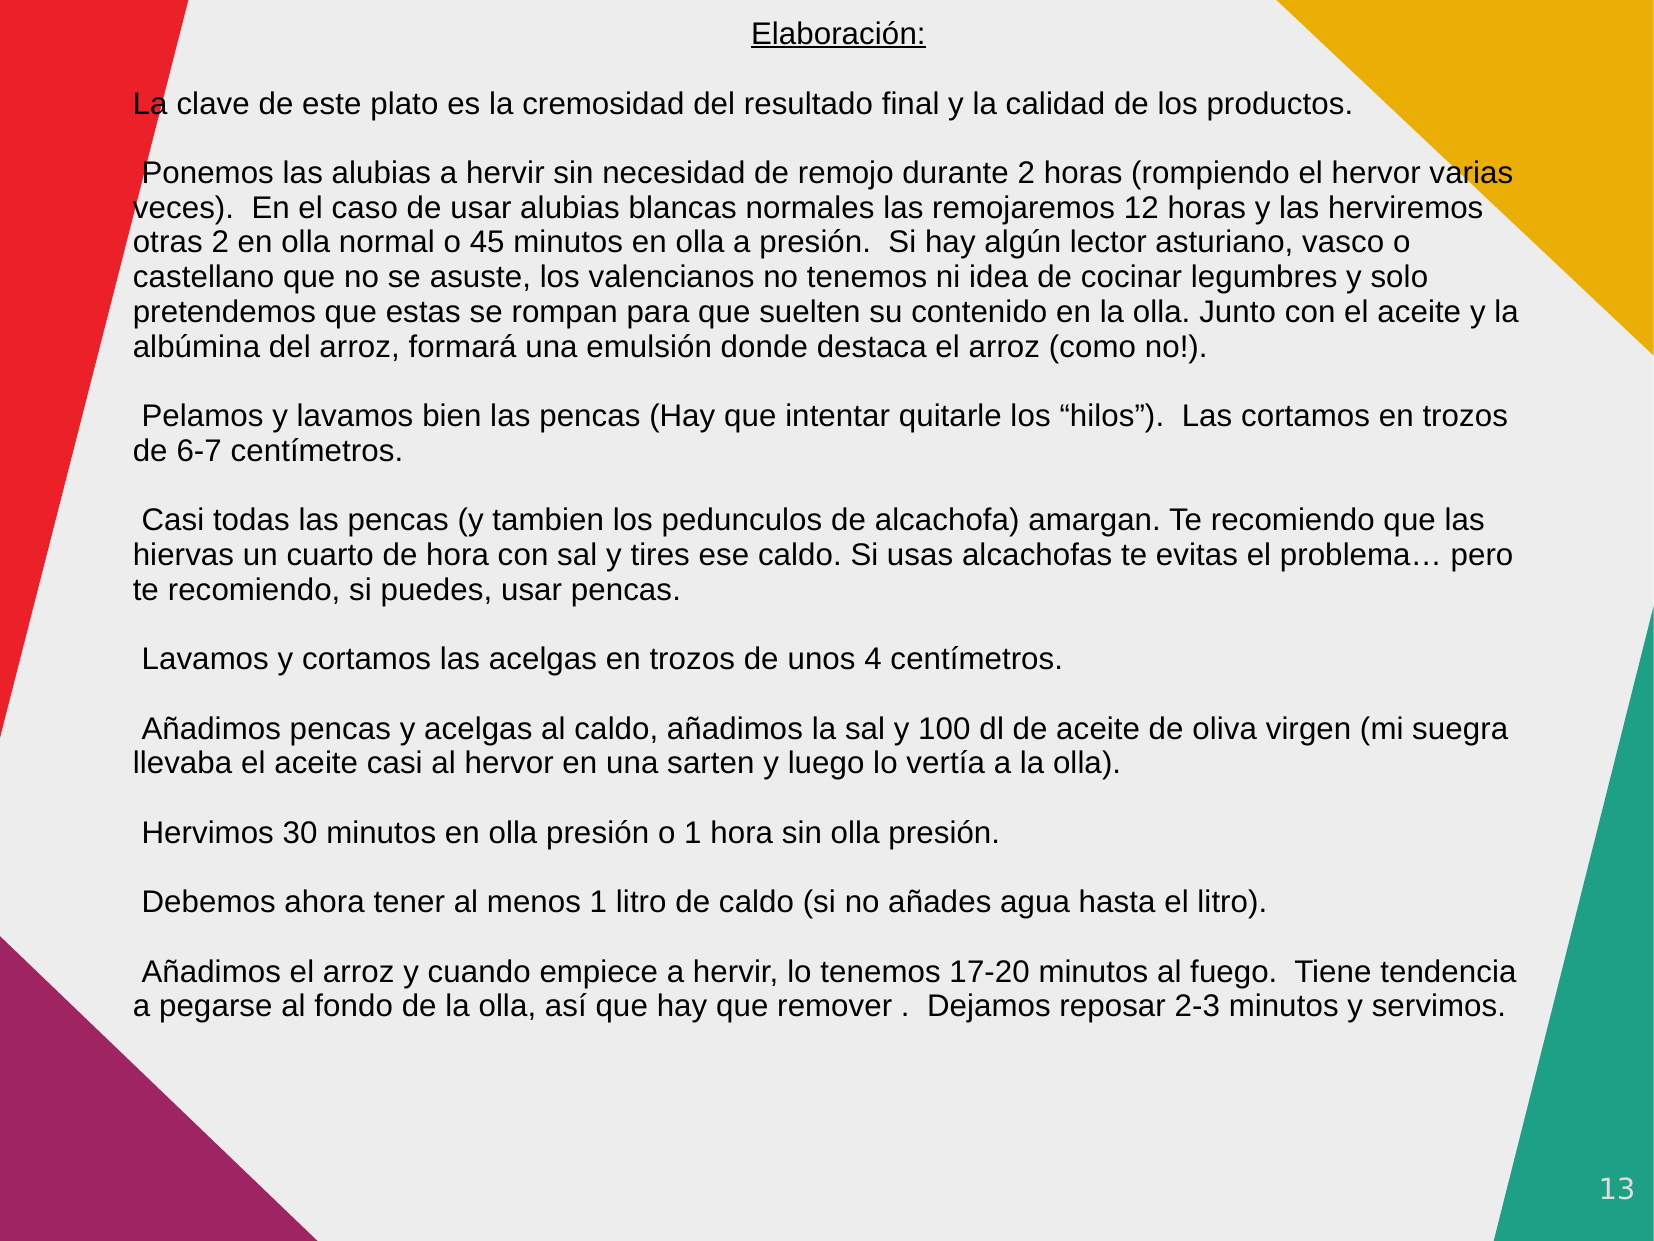

Elaboración:
La clave de este plato es la cremosidad del resultado final y la calidad de los productos.
 Ponemos las alubias a hervir sin necesidad de remojo durante 2 horas (rompiendo el hervor varias veces). En el caso de usar alubias blancas normales las remojaremos 12 horas y las herviremos otras 2 en olla normal o 45 minutos en olla a presión. Si hay algún lector asturiano, vasco o castellano que no se asuste, los valencianos no tenemos ni idea de cocinar legumbres y solo pretendemos que estas se rompan para que suelten su contenido en la olla. Junto con el aceite y la albúmina del arroz, formará una emulsión donde destaca el arroz (como no!).
 Pelamos y lavamos bien las pencas (Hay que intentar quitarle los “hilos”). Las cortamos en trozos de 6-7 centímetros.
 Casi todas las pencas (y tambien los pedunculos de alcachofa) amargan. Te recomiendo que las hiervas un cuarto de hora con sal y tires ese caldo. Si usas alcachofas te evitas el problema… pero te recomiendo, si puedes, usar pencas.
 Lavamos y cortamos las acelgas en trozos de unos 4 centímetros.
 Añadimos pencas y acelgas al caldo, añadimos la sal y 100 dl de aceite de oliva virgen (mi suegra llevaba el aceite casi al hervor en una sarten y luego lo vertía a la olla).
 Hervimos 30 minutos en olla presión o 1 hora sin olla presión.
 Debemos ahora tener al menos 1 litro de caldo (si no añades agua hasta el litro).
 Añadimos el arroz y cuando empiece a hervir, lo tenemos 17-20 minutos al fuego. Tiene tendencia a pegarse al fondo de la olla, así que hay que remover . Dejamos reposar 2-3 minutos y servimos.
13